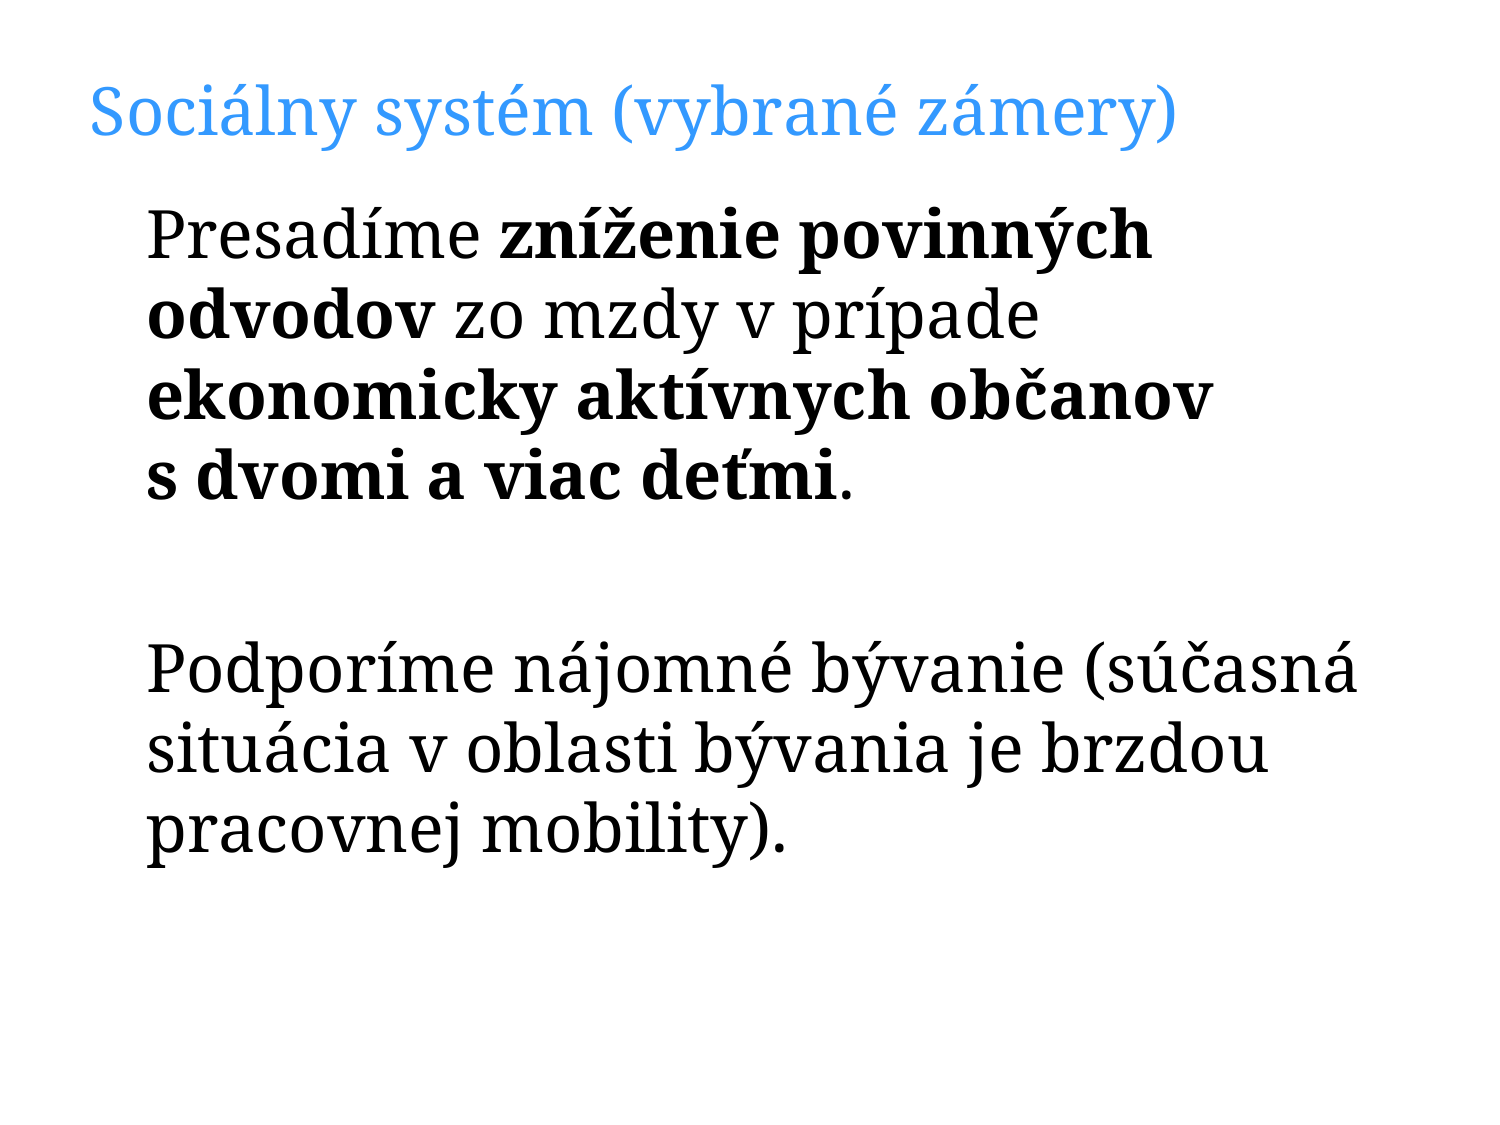

# Sociálny systém (vybrané zámery)
	Presadíme zníženie povinných odvodov zo mzdy v prípade ekonomicky aktívnych občanov s dvomi a viac deťmi.
	Podporíme nájomné bývanie (súčasná situácia v oblasti bývania je brzdou pracovnej mobility).